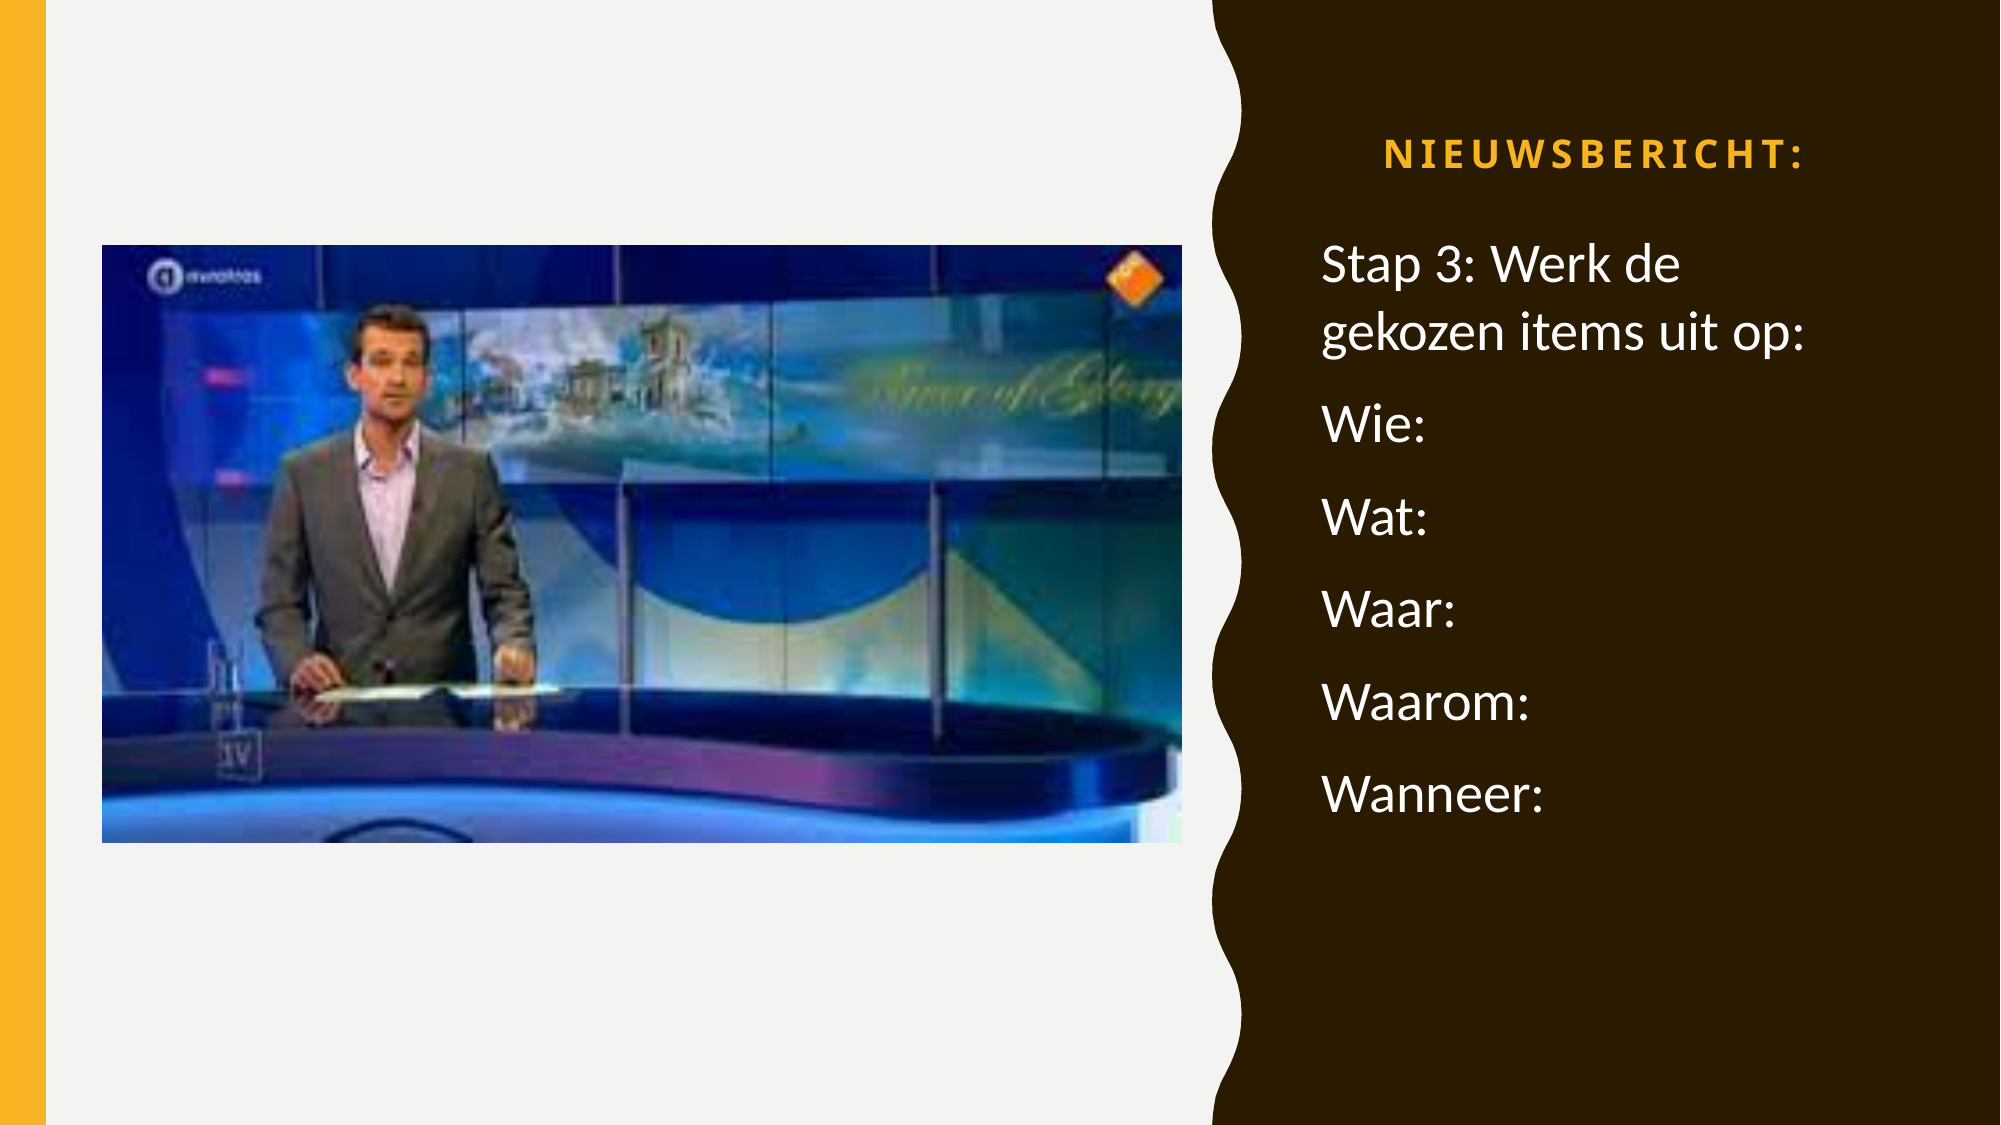

# Nieuwsbericht:
Stap 3: Werk de gekozen items uit op:
Wie:
Wat:
Waar:
Waarom:
Wanneer: